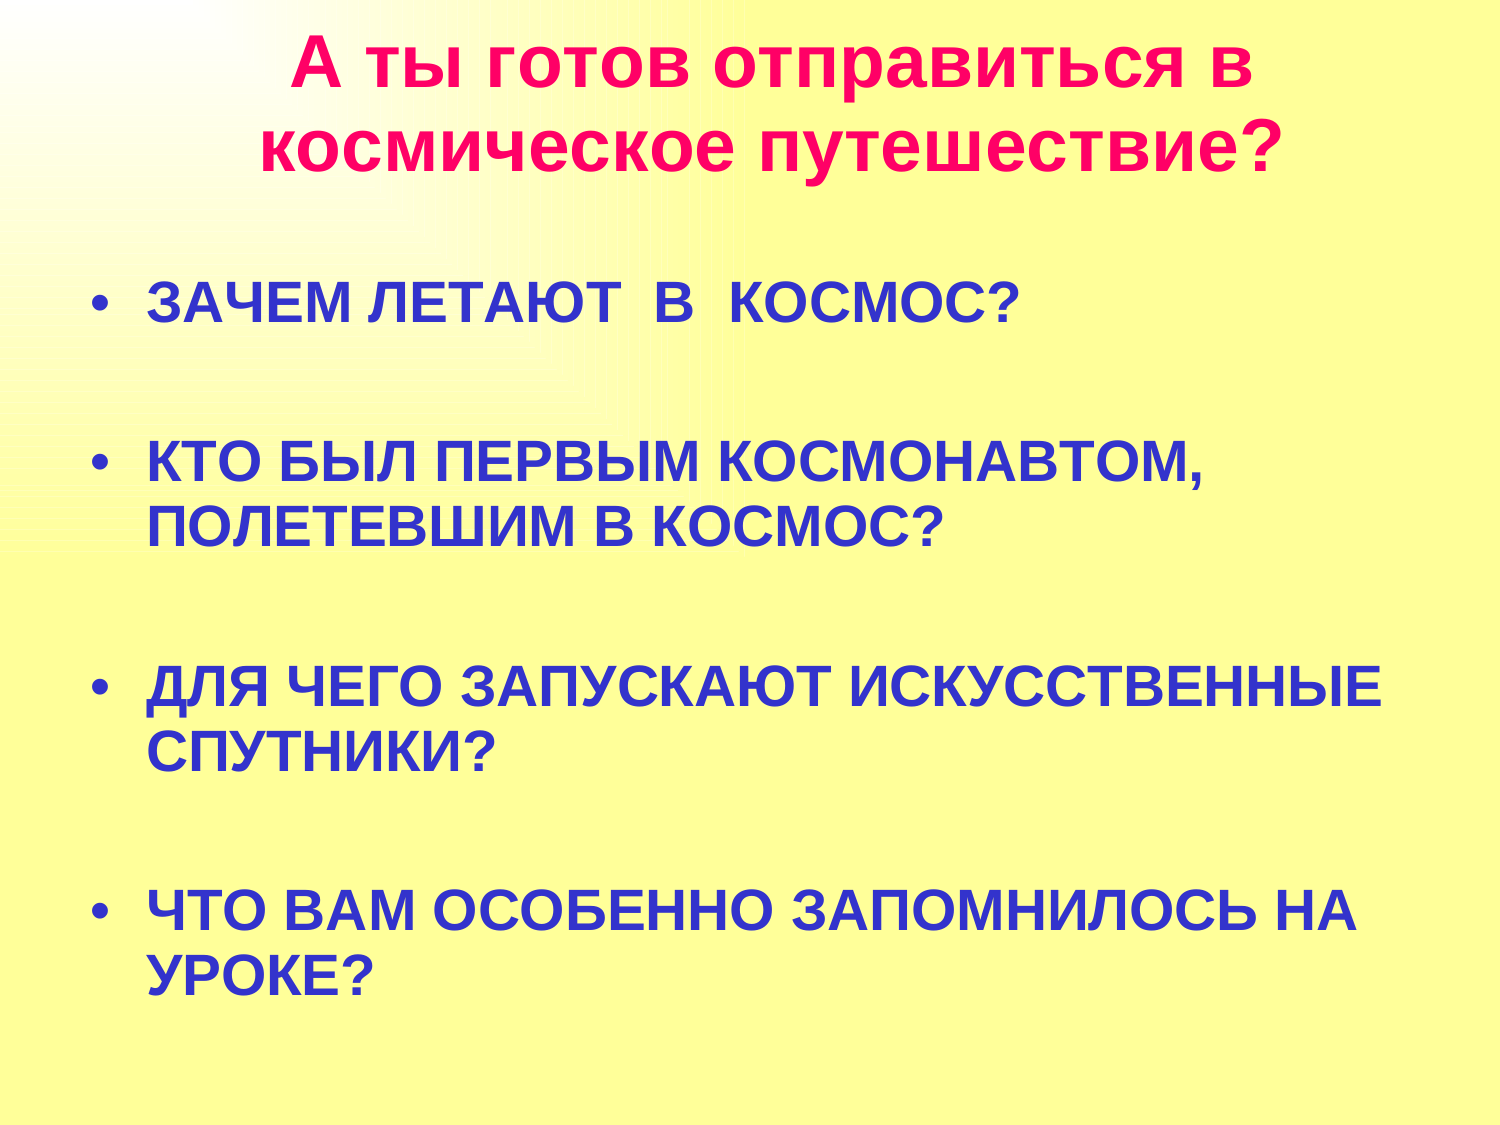

# А ты готов отправиться в космическое путешествие?
ЗАЧЕМ ЛЕТАЮТ В КОСМОС?
КТО БЫЛ ПЕРВЫМ КОСМОНАВТОМ, ПОЛЕТЕВШИМ В КОСМОС?
ДЛЯ ЧЕГО ЗАПУСКАЮТ ИСКУССТВЕННЫЕ СПУТНИКИ?
ЧТО ВАМ ОСОБЕННО ЗАПОМНИЛОСЬ НА УРОКЕ?